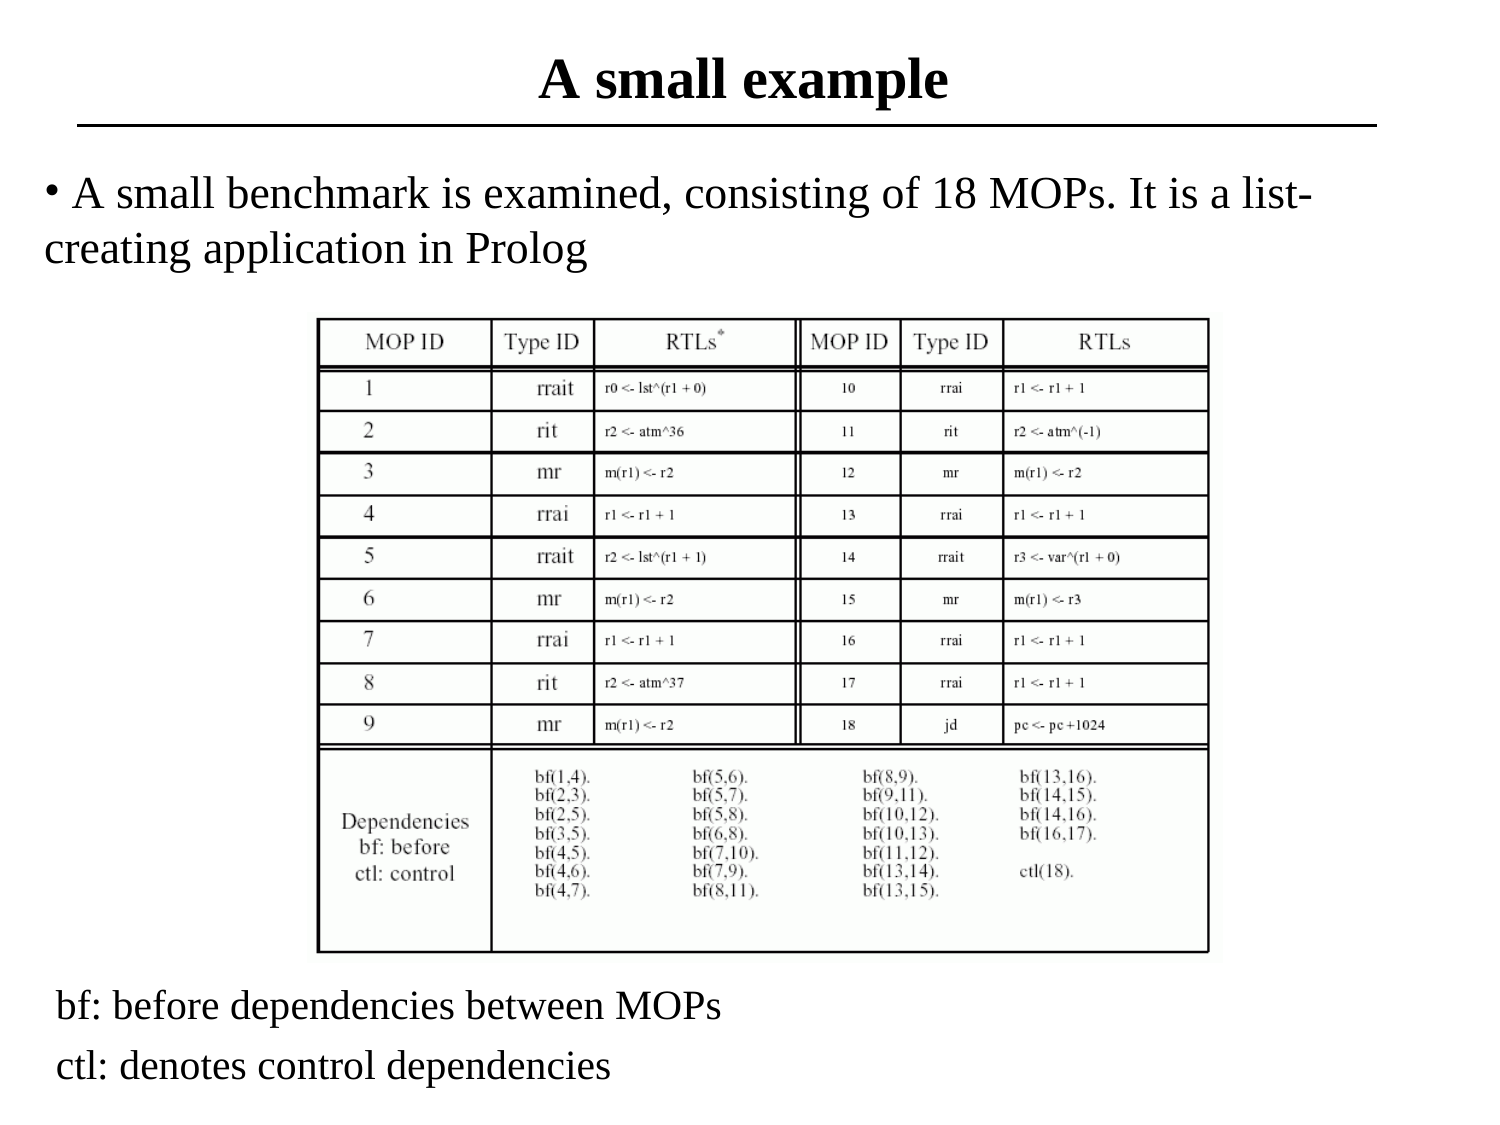

# A small example
 A small benchmark is examined, consisting of 18 MOPs. It is a list-creating application in Prolog
bf: before dependencies between MOPs
ctl: denotes control dependencies